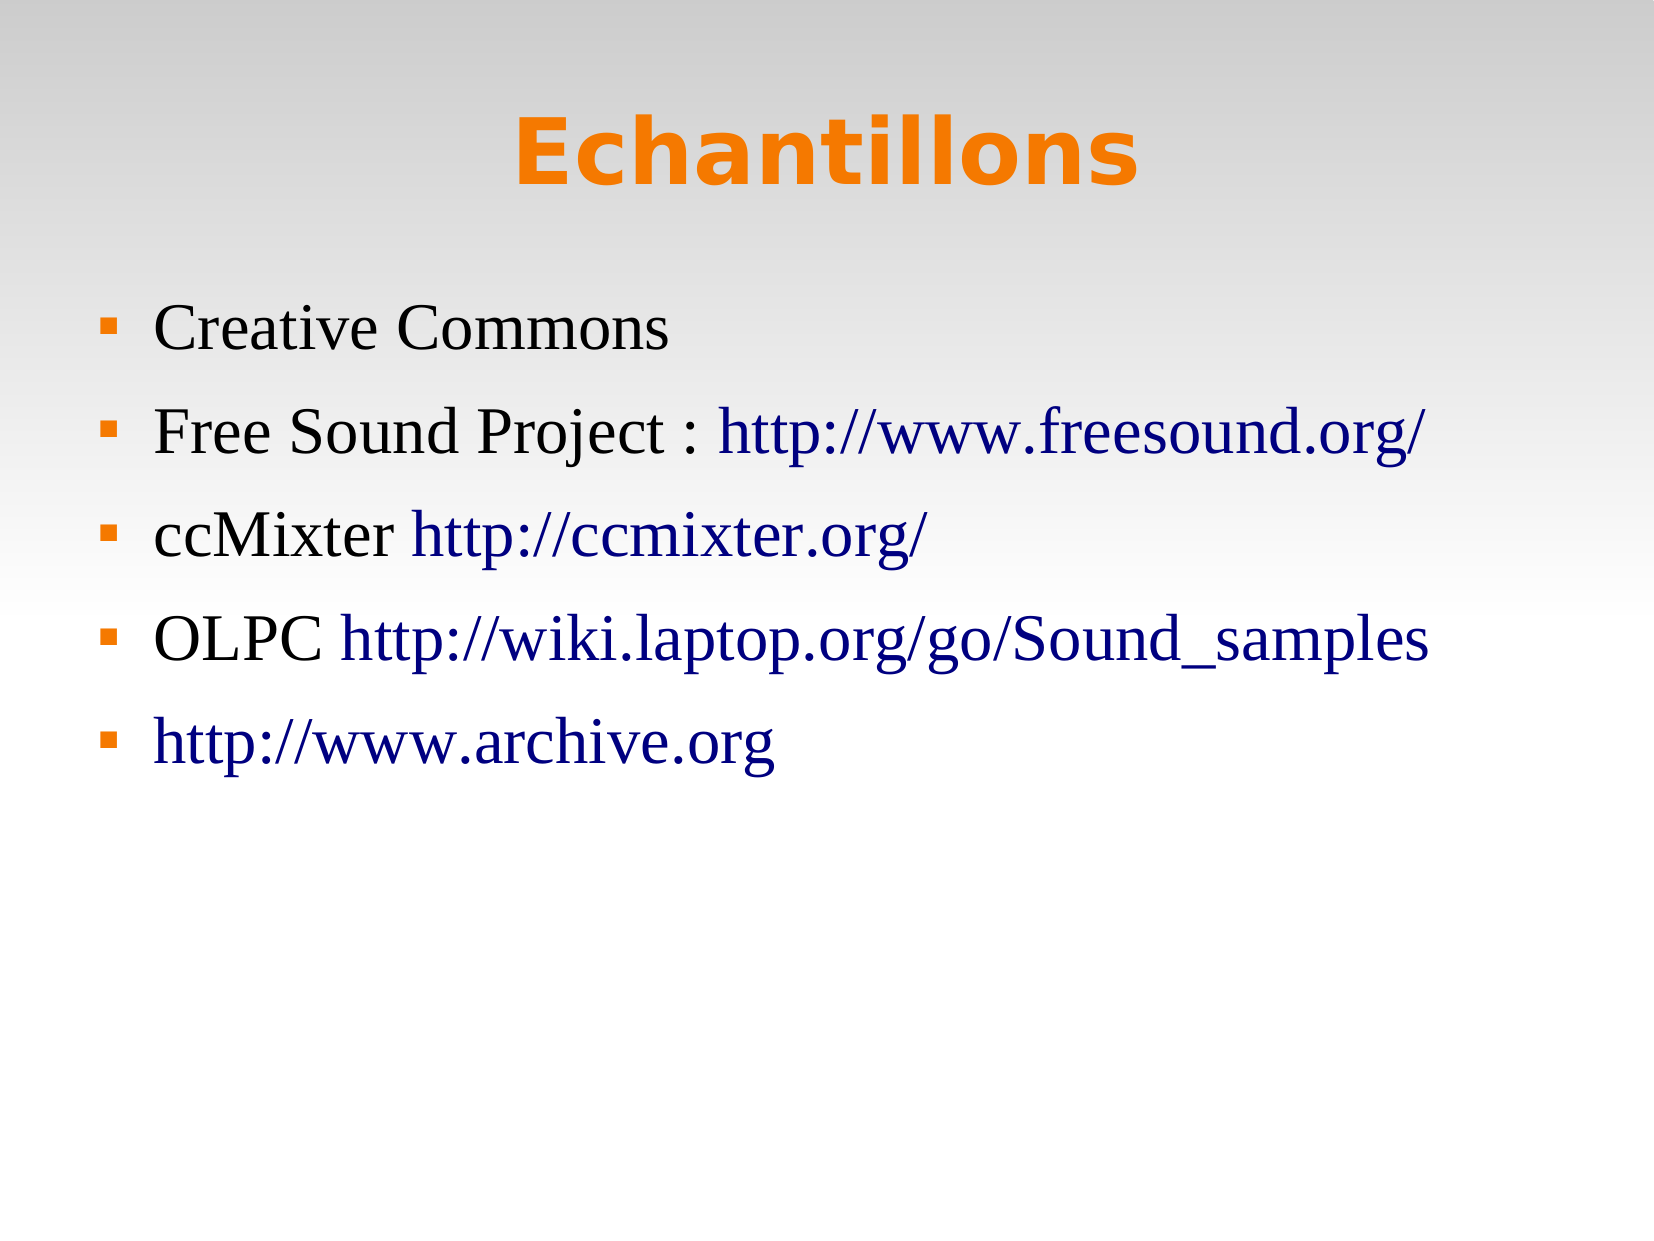

# Echantillons
Creative Commons
Free Sound Project : http://www.freesound.org/
ccMixter http://ccmixter.org/
OLPC http://wiki.laptop.org/go/Sound_samples
http://www.archive.org